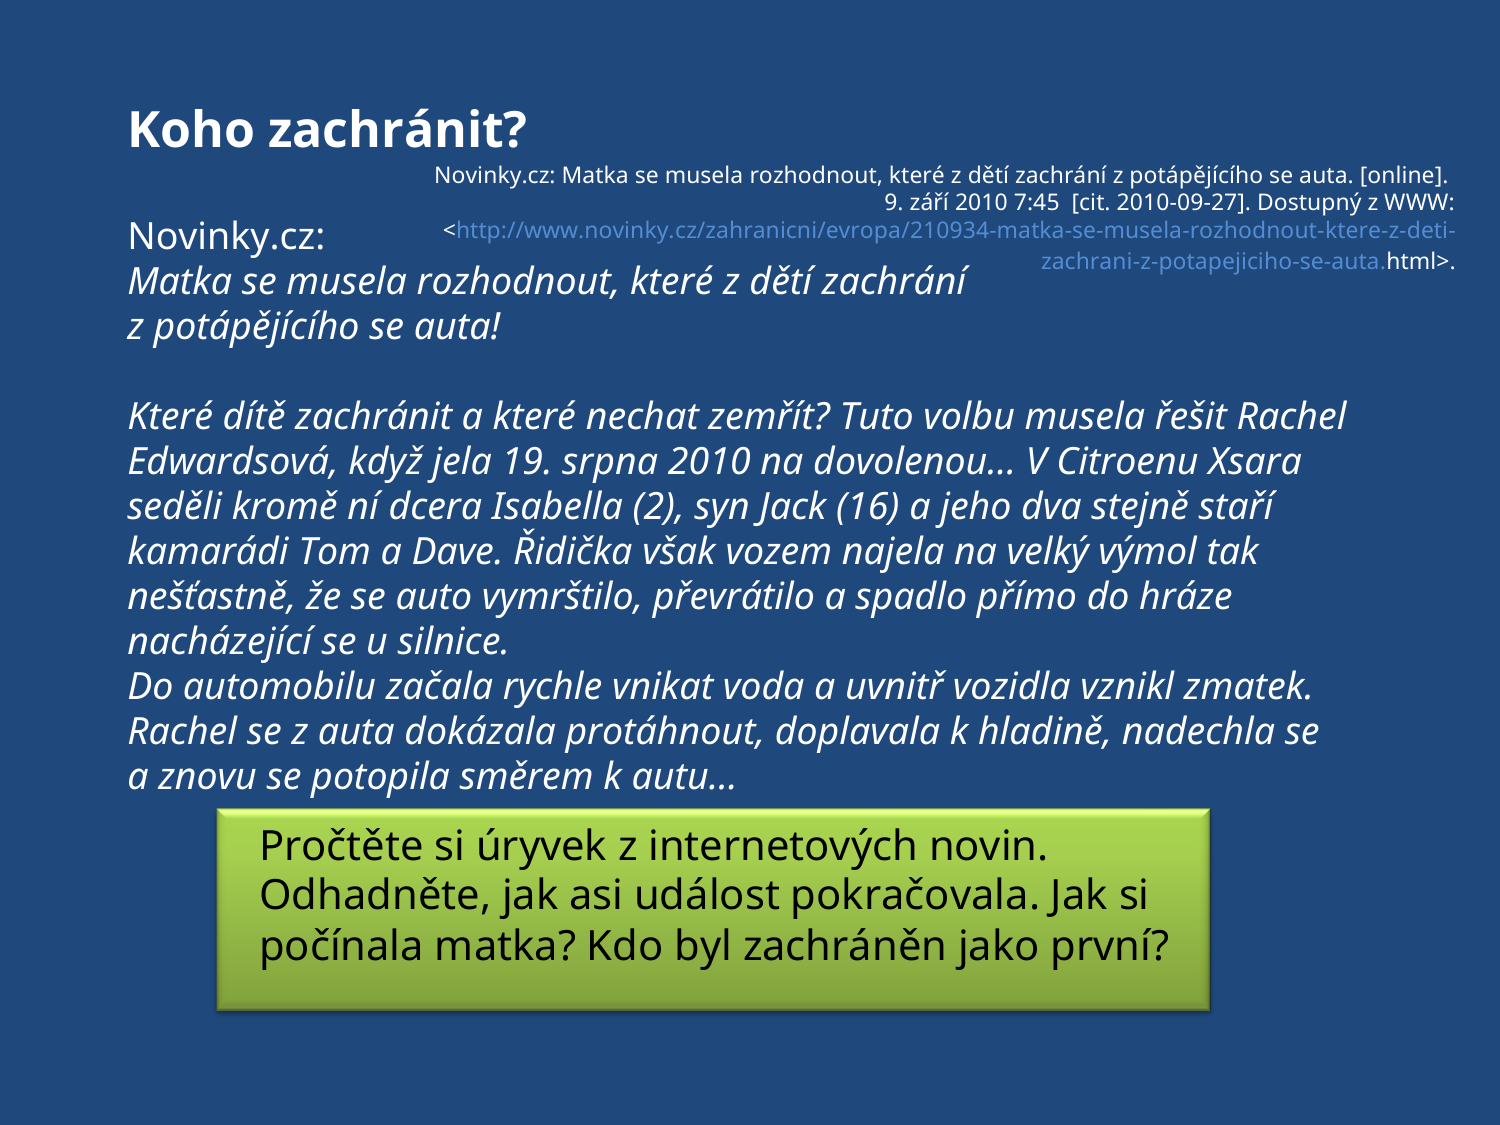

# Koho zachránit? Novinky.cz: Matka se musela rozhodnout, které z dětí zachrání z potápějícího se auta! Které dítě zachránit a které nechat zemřít? Tuto volbu musela řešit Rachel Edwardsová, když jela 19. srpna 2010 na dovolenou… V Citroenu Xsara seděli kromě ní dcera Isabella (2), syn Jack (16) a jeho dva stejně staří kamarádi Tom a Dave. Řidička však vozem najela na velký výmol tak nešťastně, že se auto vymrštilo, převrátilo a spadlo přímo do hráze nacházející se u silnice. Do automobilu začala rychle vnikat voda a uvnitř vozidla vznikl zmatek. Rachel se z auta dokázala protáhnout, doplavala k hladině, nadechla se a znovu se potopila směrem k autu…
Novinky.cz: Matka se musela rozhodnout, které z dětí zachrání z potápějícího se auta. [online].
9. září 2010 7:45 [cit. 2010-09-27]. Dostupný z WWW:
 <http://www.novinky.cz/zahranicni/evropa/210934-matka-se-musela-rozhodnout-ktere-z-deti-zachrani-z-potapejiciho-se-auta.html>.
Pročtěte si úryvek z internetových novin. Odhadněte, jak asi událost pokračovala. Jak si počínala matka? Kdo byl zachráněn jako první?